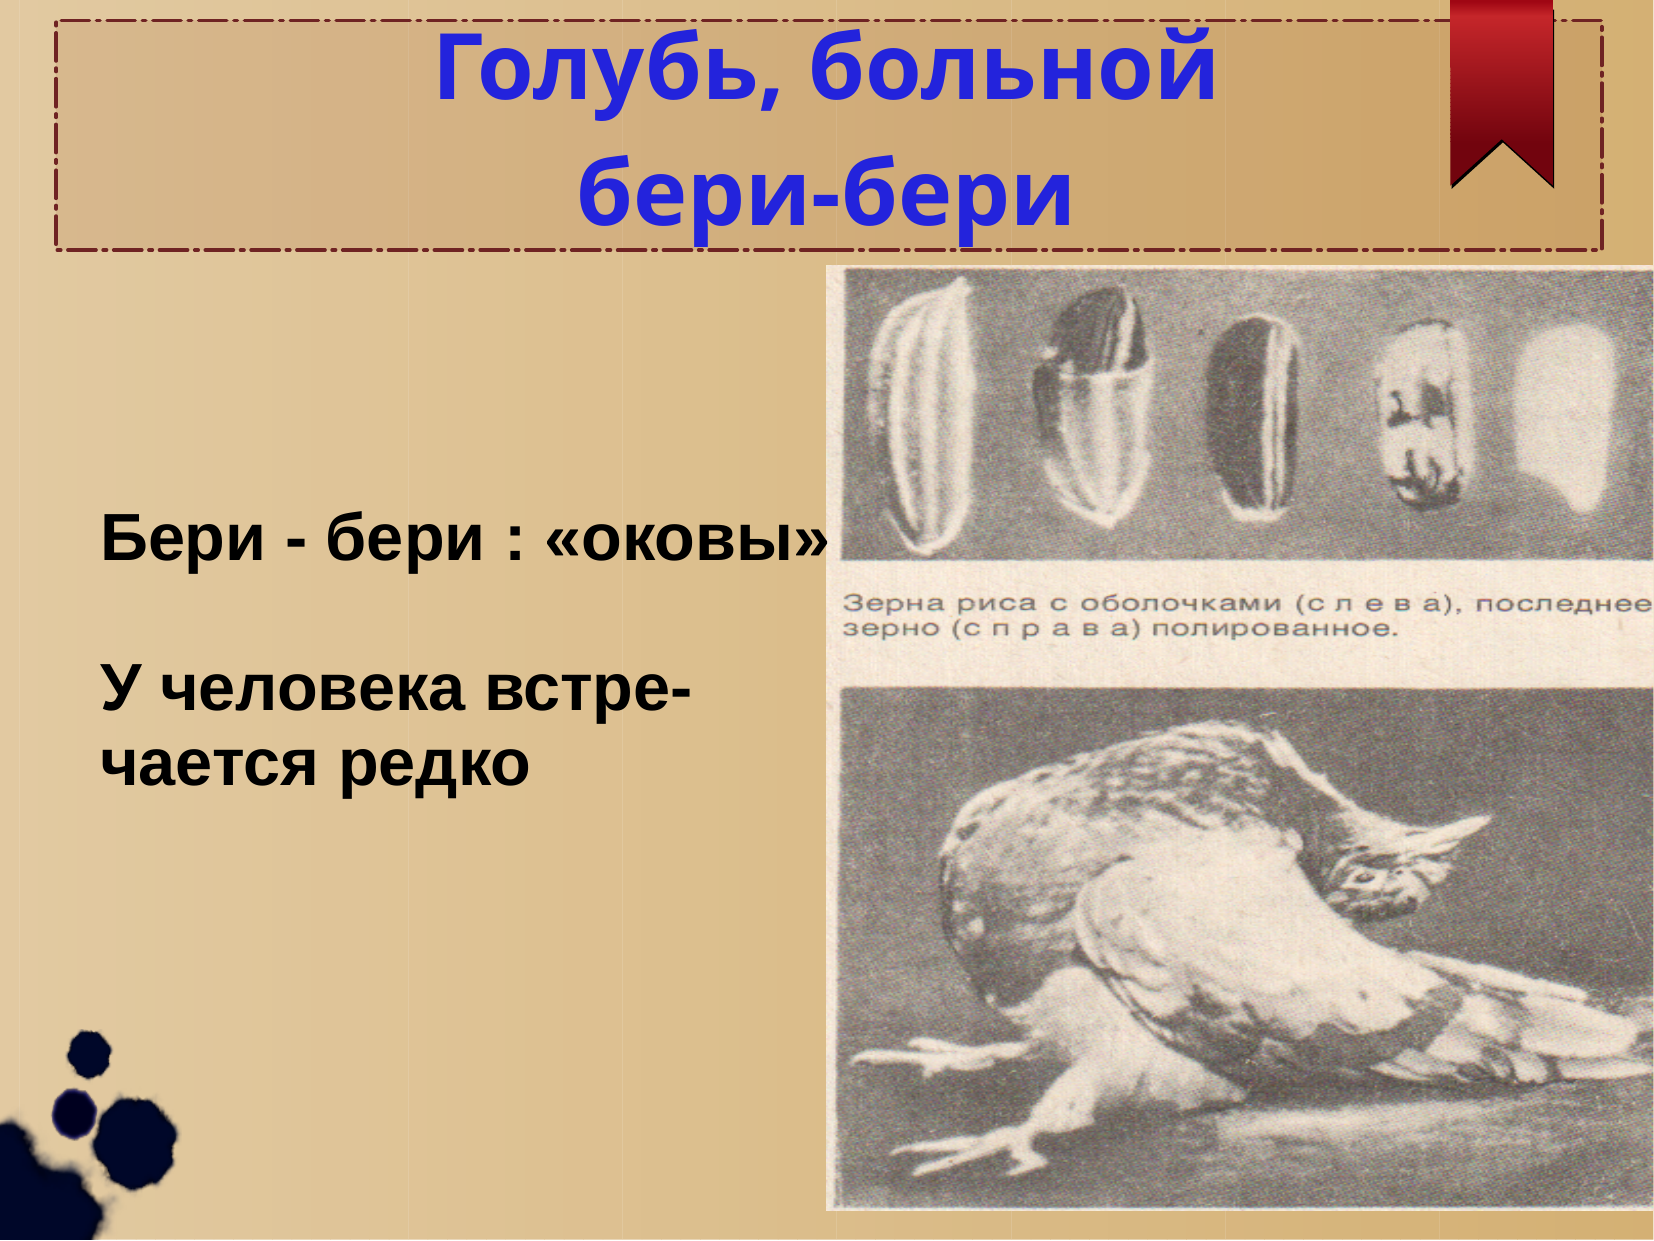

# Голубь, больной бери-бери
Бери - бери : «оковы»
У человека встре-
чается редко